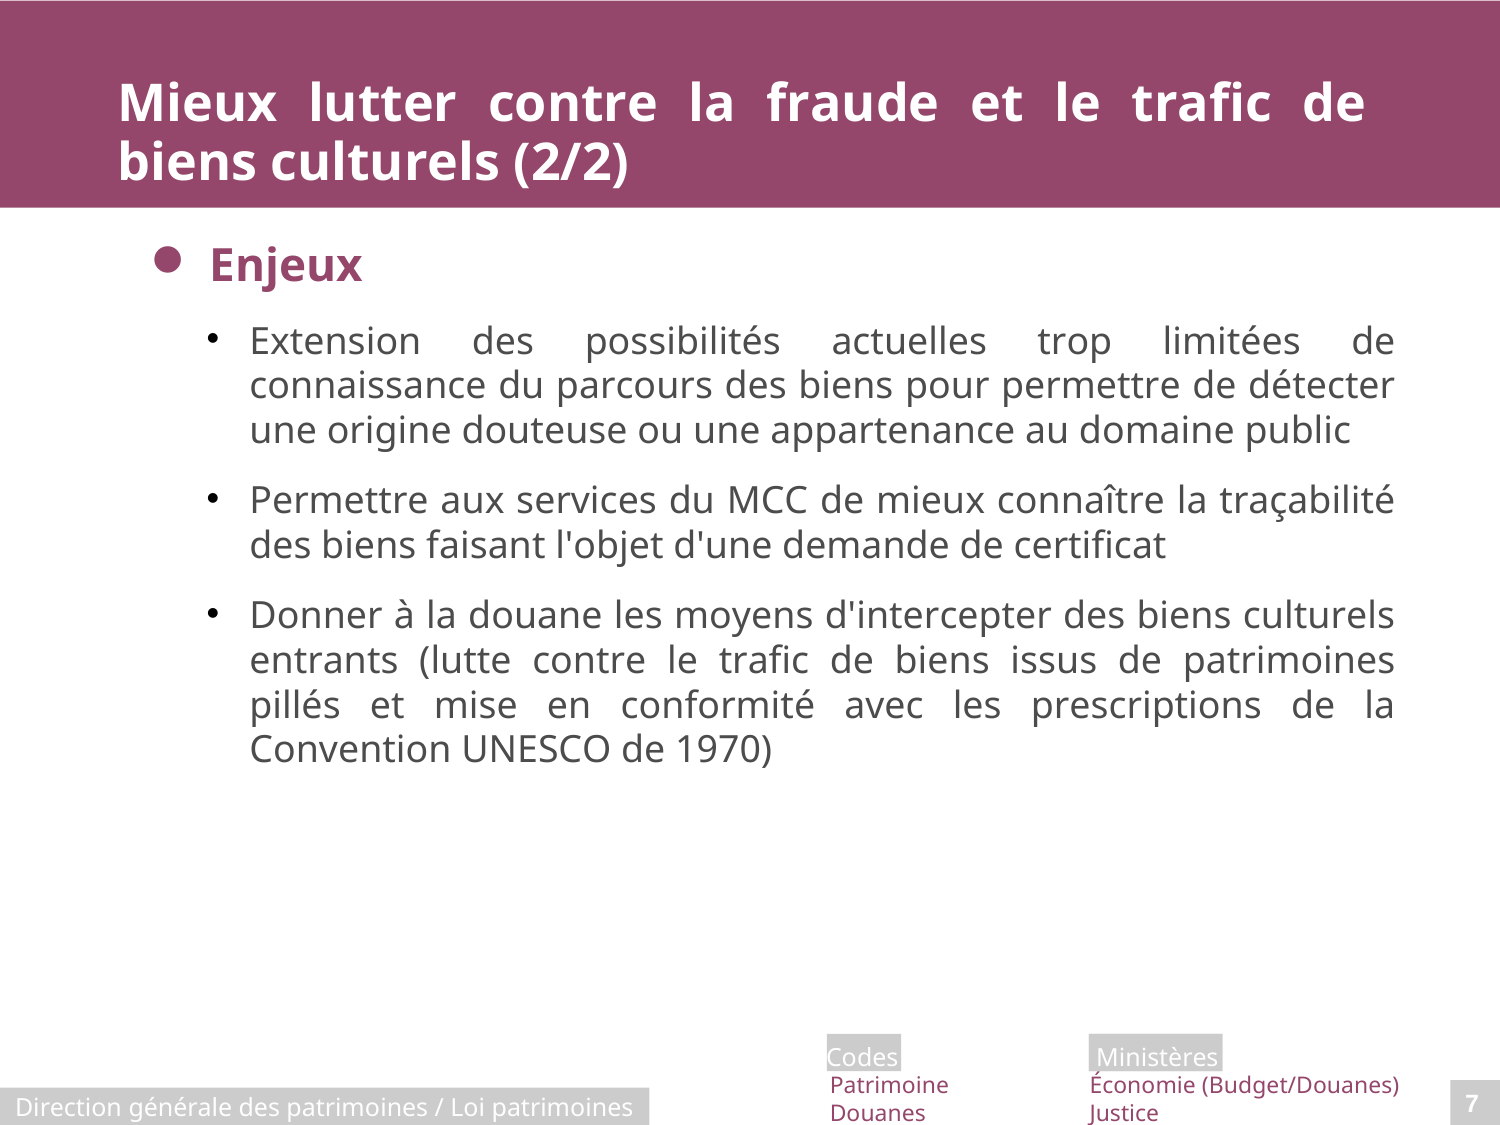

Mieux lutter contre la fraude et le trafic de biens culturels (2/2)
# Enjeux
Extension des possibilités actuelles trop limitées de connaissance du parcours des biens pour permettre de détecter une origine douteuse ou une appartenance au domaine public
Permettre aux services du MCC de mieux connaître la traçabilité des biens faisant l'objet d'une demande de certificat
Donner à la douane les moyens d'intercepter des biens culturels entrants (lutte contre le trafic de biens issus de patrimoines pillés et mise en conformité avec les prescriptions de la Convention UNESCO de 1970)
Codes
Ministères
Ministères
Patrimoine
Douanes
Économie (Budget/Douanes)
Justice